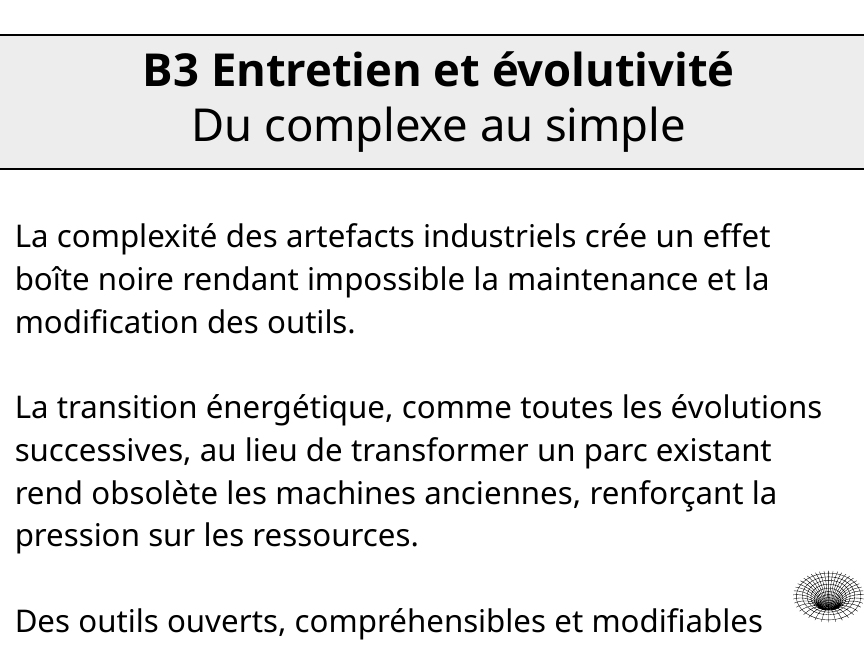

# B3 Entretien et évolutivité Du complexe au simple
La complexité des artefacts industriels crée un effet boîte noire rendant impossible la maintenance et la modification des outils.
La transition énergétique, comme toutes les évolutions successives, au lieu de transformer un parc existant rend obsolète les machines anciennes, renforçant la pression sur les ressources.
Des outils ouverts, compréhensibles et modifiables localement permettent une maintenance à long terme.